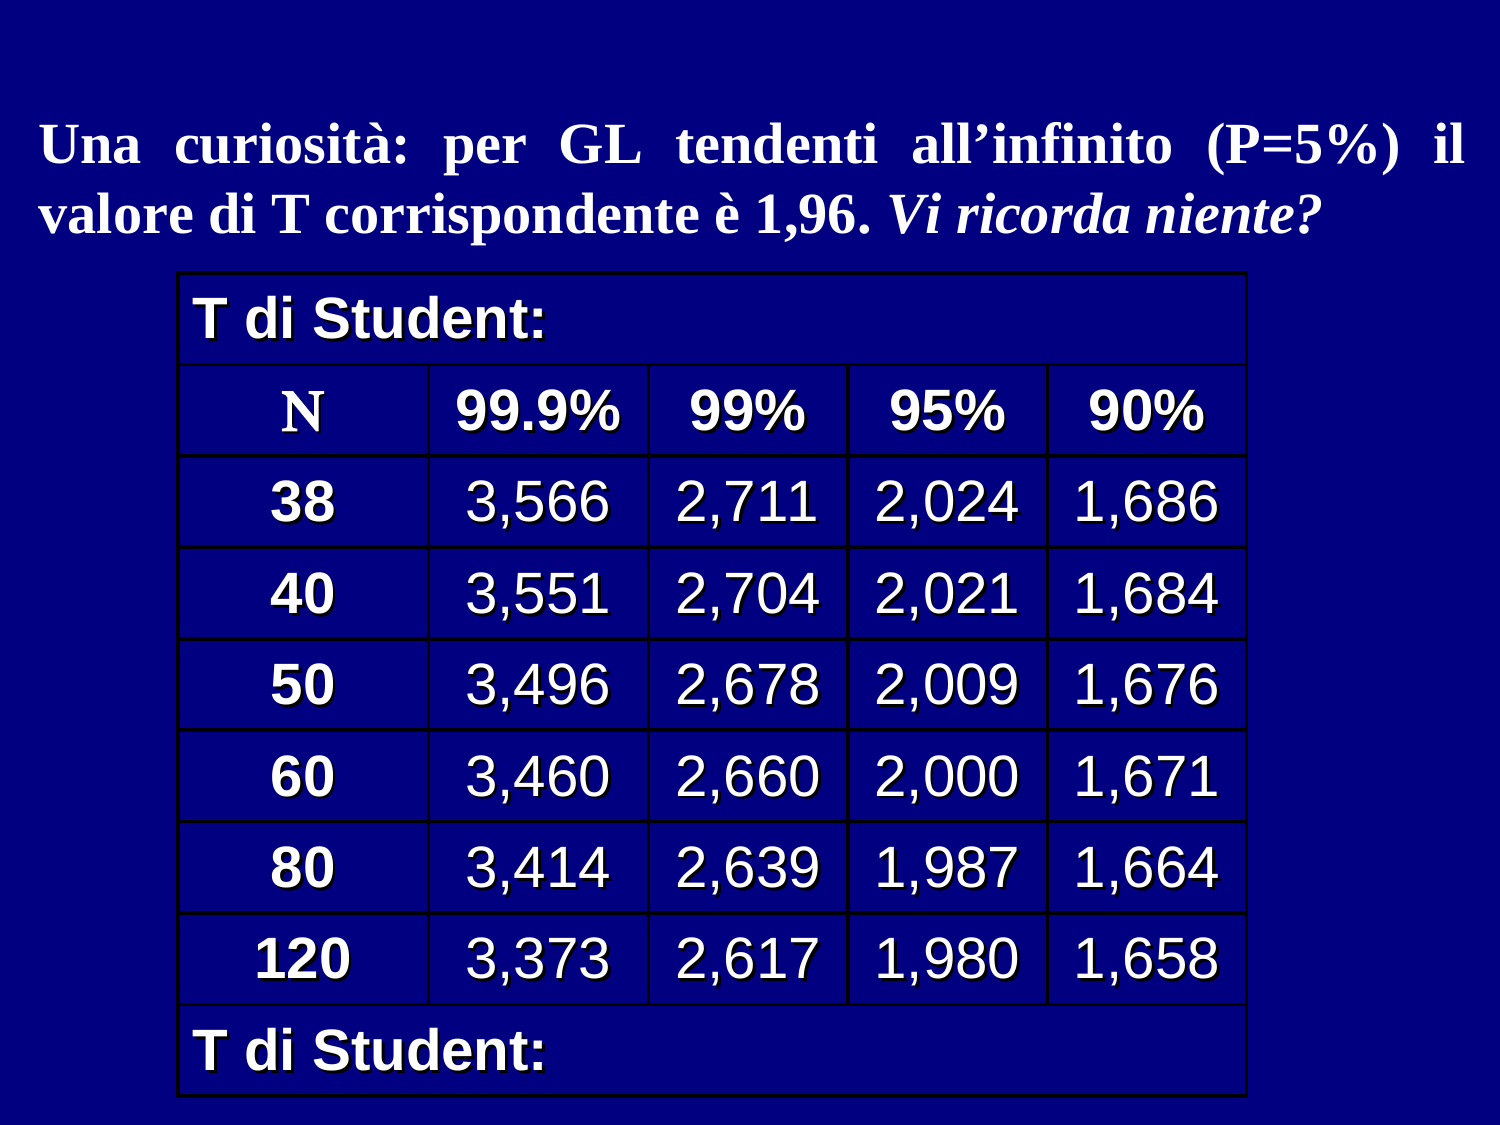

Una curiosità: per GL tendenti all’infinito (P=5%) il valore di T corrispondente è 1,96. Vi ricorda niente?
| T di Student: | | | | |
| --- | --- | --- | --- | --- |
| N | 99.9% | 99% | 95% | 90% |
| 38 | 3,566 | 2,711 | 2,024 | 1,686 |
| 40 | 3,551 | 2,704 | 2,021 | 1,684 |
| 50 | 3,496 | 2,678 | 2,009 | 1,676 |
| 60 | 3,460 | 2,660 | 2,000 | 1,671 |
| 80 | 3,414 | 2,639 | 1,987 | 1,664 |
| 120 | 3,373 | 2,617 | 1,980 | 1,658 |
| T di Student: | | | | |